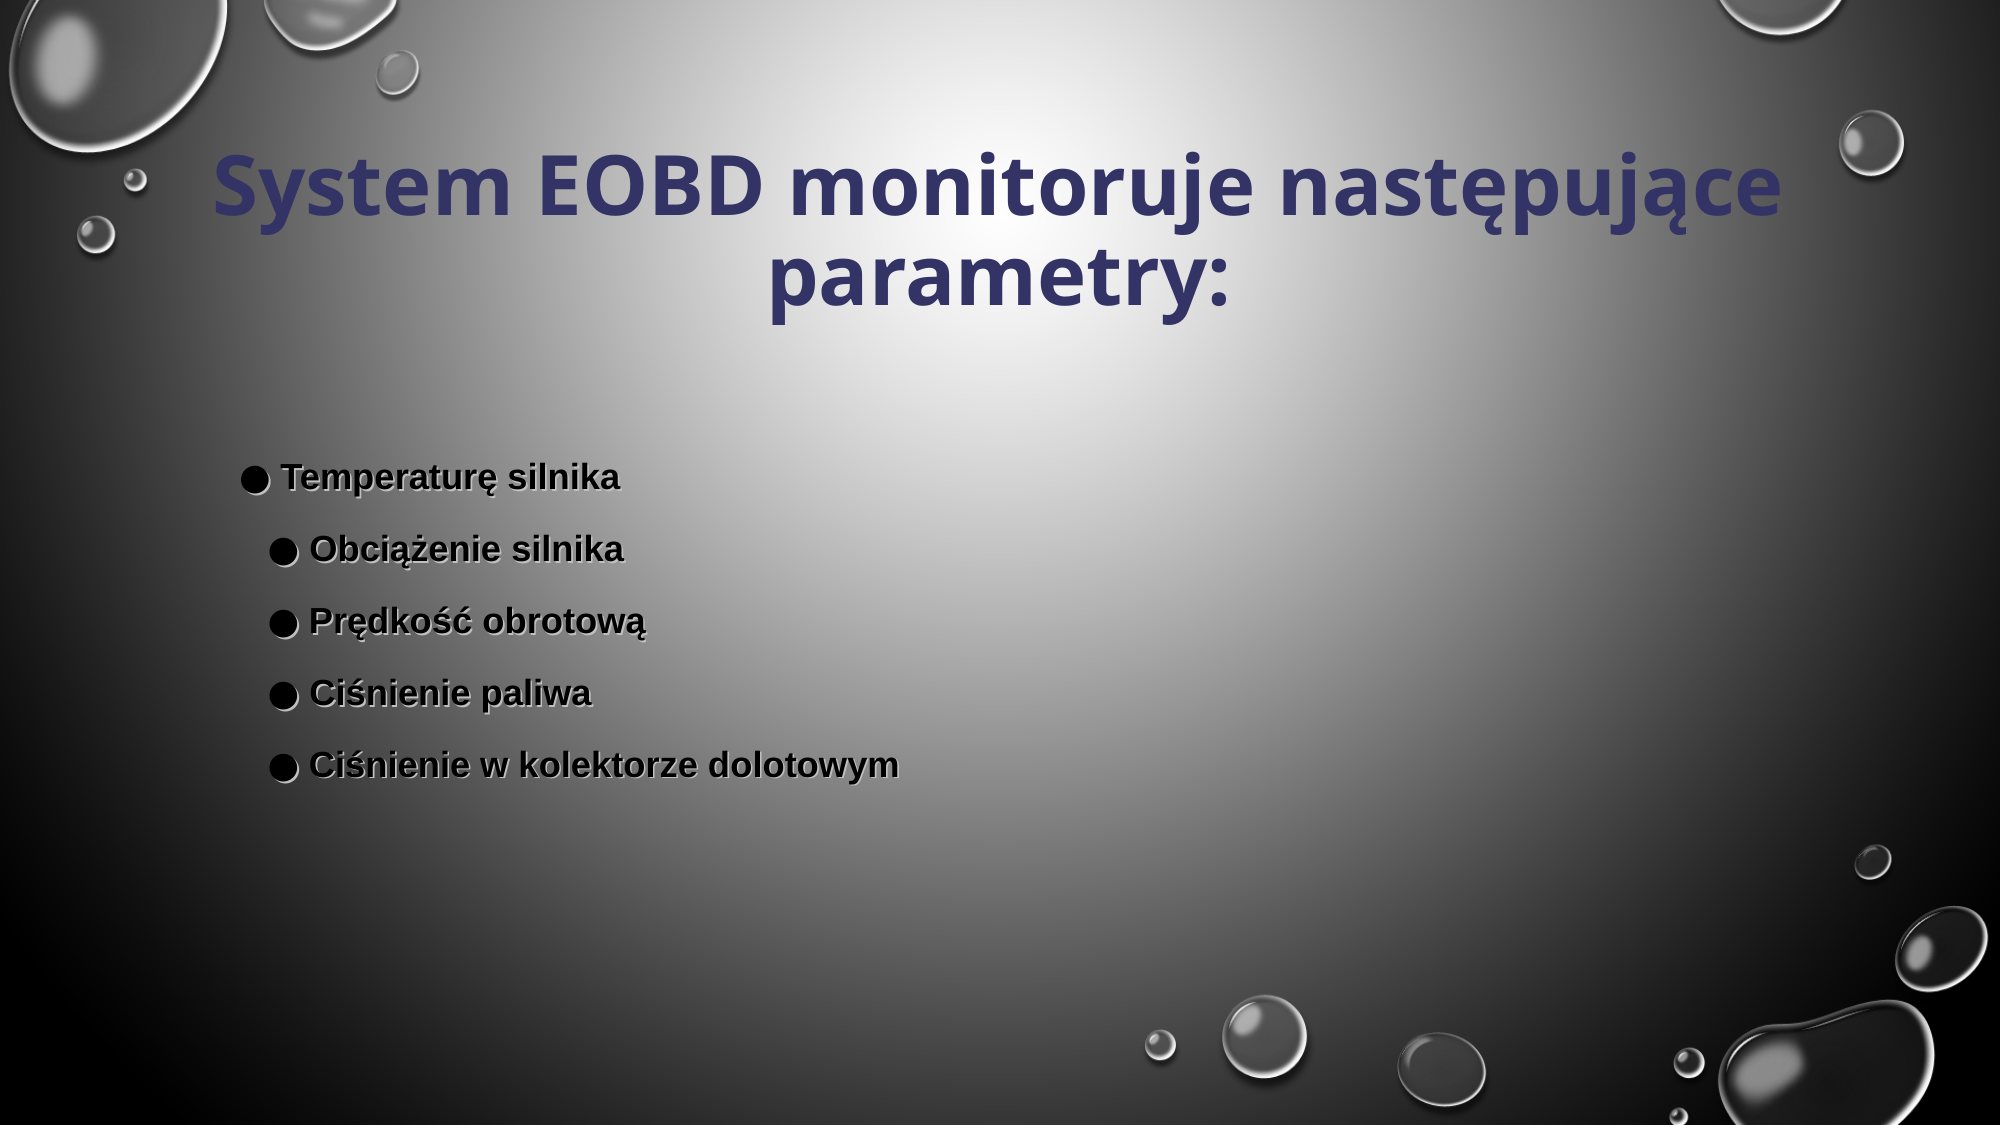

# System EOBD monitoruje następujące parametry:
● Temperaturę silnika
 ● Obciążenie silnika
 ● Prędkość obrotową
 ● Ciśnienie paliwa
 ● Ciśnienie w kolektorze dolotowym